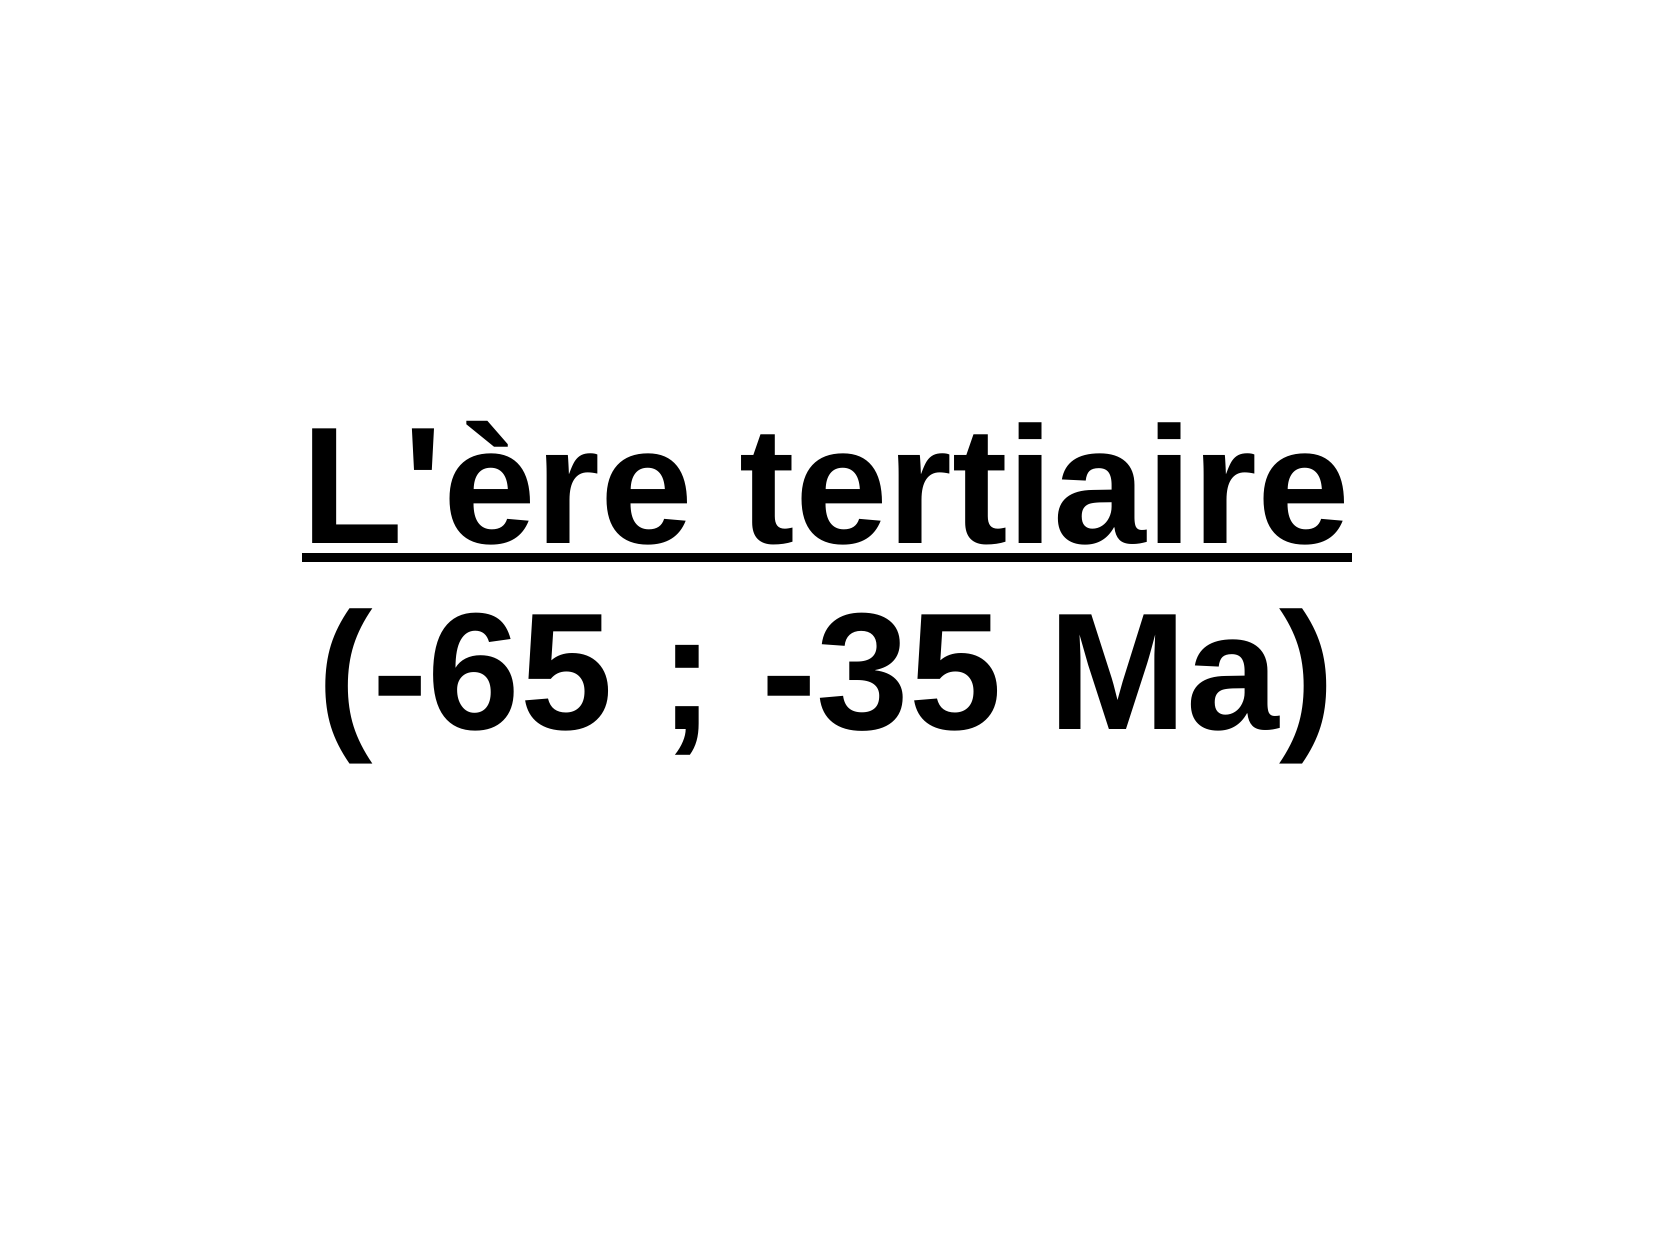

# L'ère tertiaire
(-65 ; -35 Ma)